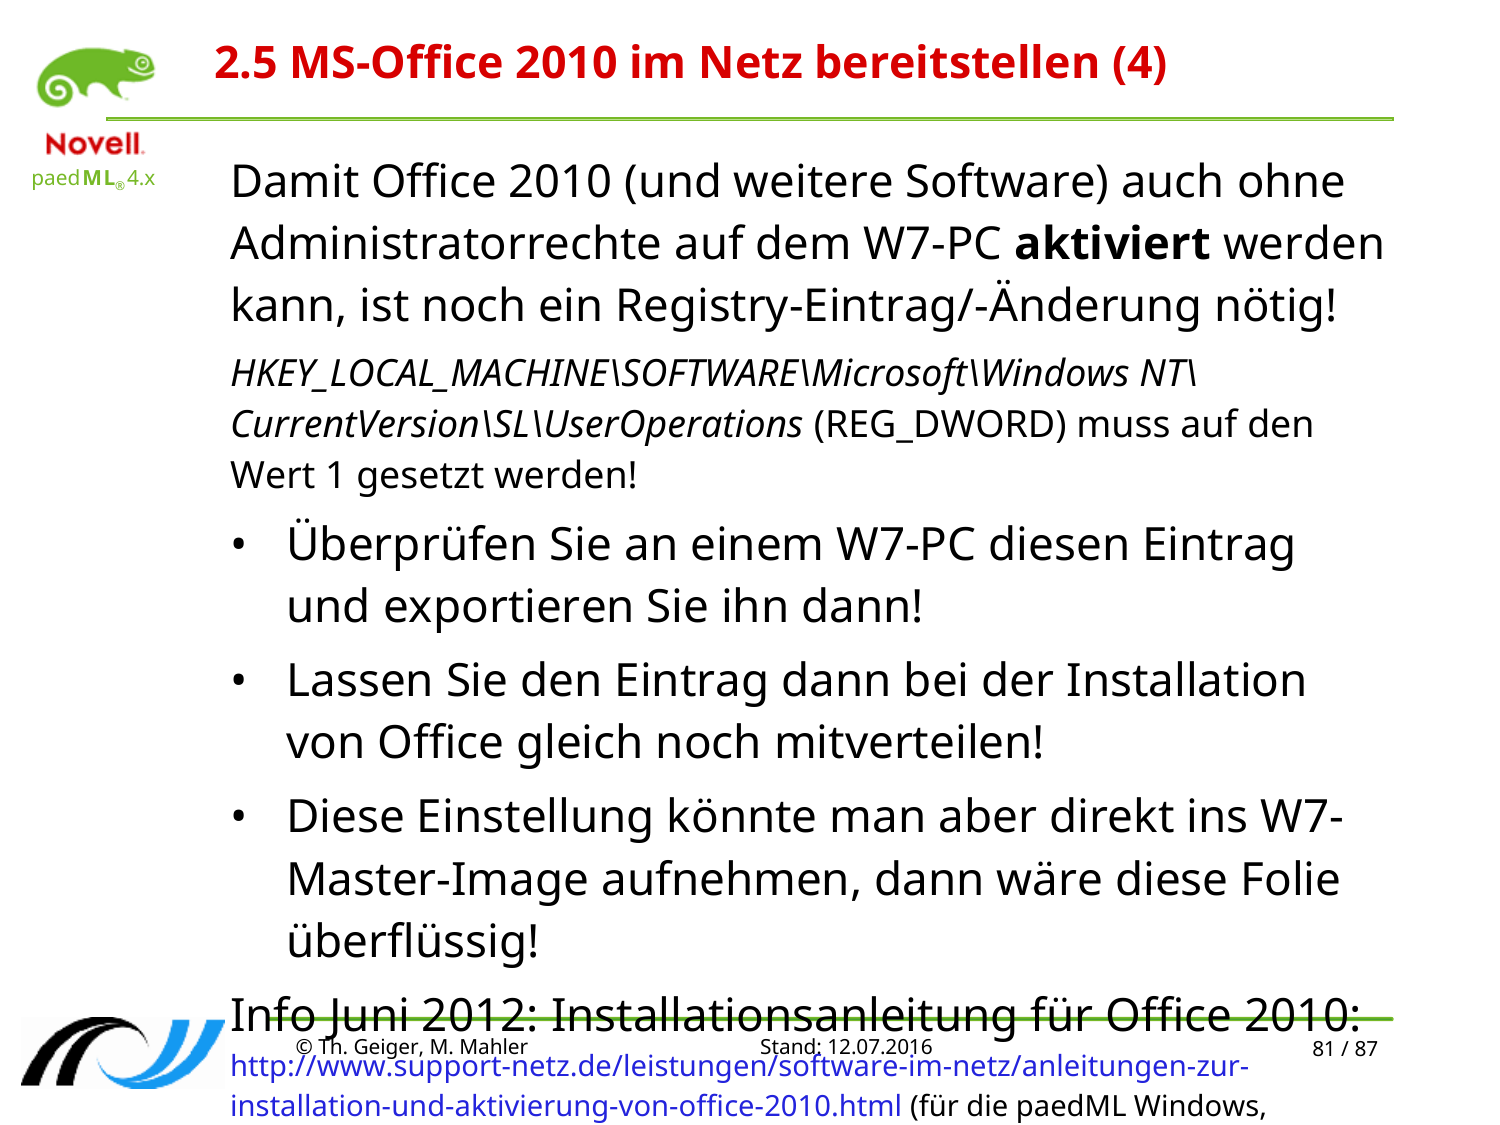

# 2.5 MS-Office 2010 im Netz bereitstellen (4)
Damit Office 2010 (und weitere Software) auch ohne Administratorrechte auf dem W7-PC aktiviert werden kann, ist noch ein Registry-Eintrag/-Änderung nötig!
HKEY_LOCAL_MACHINE\SOFTWARE\Microsoft\Windows NT\CurrentVersion\SL\UserOperations (REG_DWORD) muss auf den Wert 1 gesetzt werden!
Überprüfen Sie an einem W7-PC diesen Eintrag und exportieren Sie ihn dann!
Lassen Sie den Eintrag dann bei der Installation von Office gleich noch mitverteilen!
Diese Einstellung könnte man aber direkt ins W7-Master-Image aufnehmen, dann wäre diese Folie überflüssig!
Info Juni 2012: Installationsanleitung für Office 2010:
http://www.support-netz.de/leistungen/software-im-netz/anleitungen-zur-installation-und-aktivierung-von-office-2010.html (für die paedML Windows, dennoch empfohlen)
© Th. Geiger, M. Mahler
12.07.2016
81